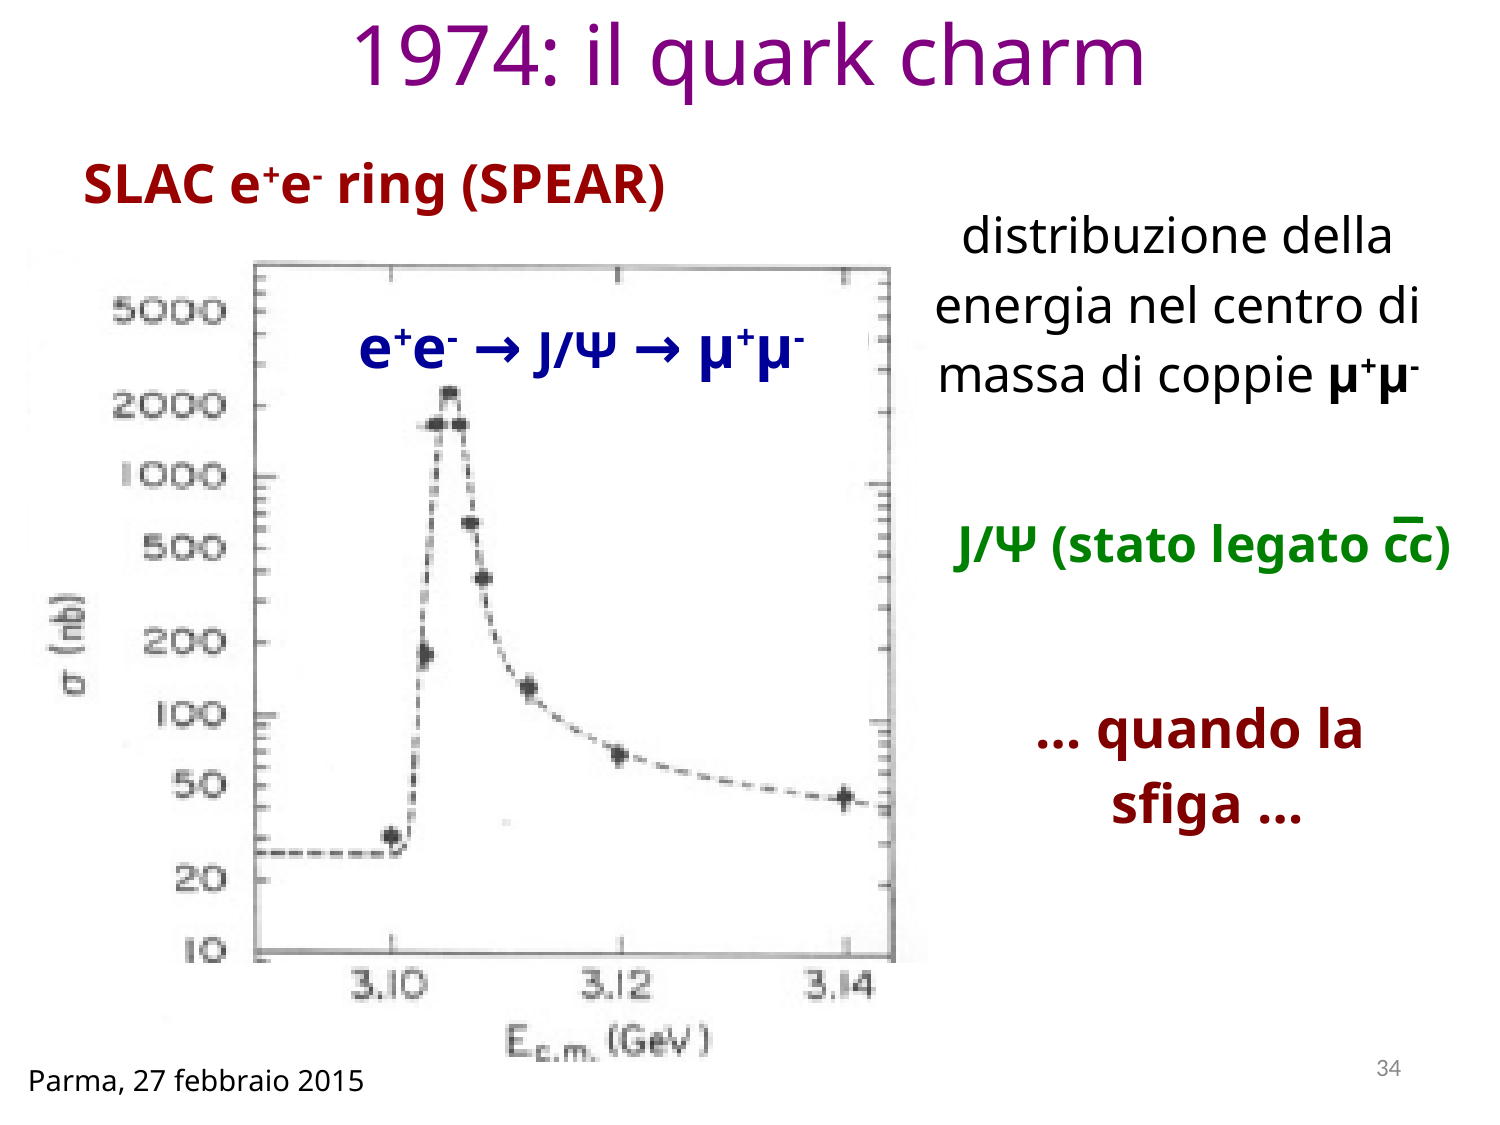

1974: il quark charm
SLAC e+e- ring (SPEAR)
distribuzione della energia nel centro di massa di coppie μ+μ-
e+e- → J/Ψ → μ+μ-
J/Ψ (stato legato cc)‏
… quando la
sfiga …‏
34